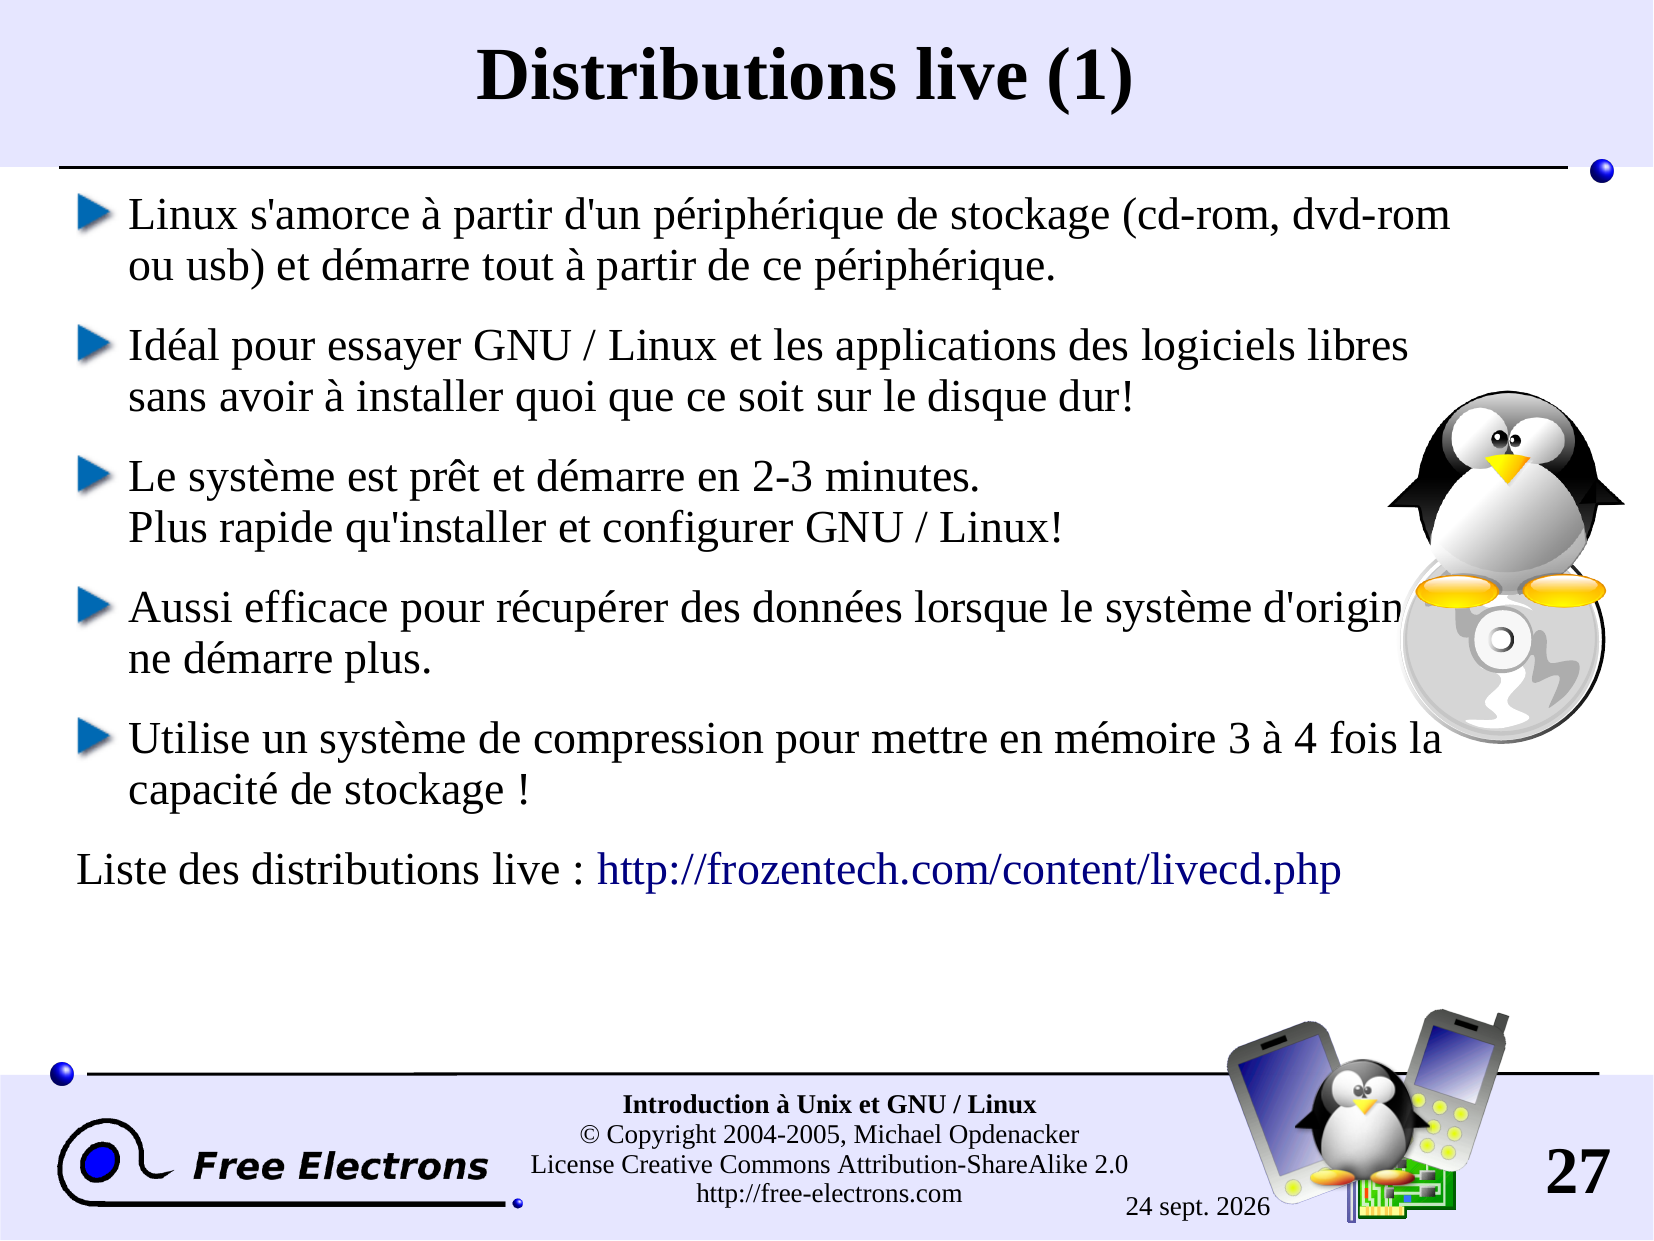

# Distributions live (1)
Linux s'amorce à partir d'un périphérique de stockage (cd-rom, dvd-rom ou usb) et démarre tout à partir de ce périphérique.
Idéal pour essayer GNU / Linux et les applications des logiciels libres sans avoir à installer quoi que ce soit sur le disque dur!
Le système est prêt et démarre en 2-3 minutes.
Plus rapide qu'installer et configurer GNU / Linux!
Aussi efficace pour récupérer des données lorsque le système d'origine
ne démarre plus.
Utilise un système de compression pour mettre en mémoire 3 à 4 fois la capacité de stockage !
Liste des distributions live : http://frozentech.com/content/livecd.php